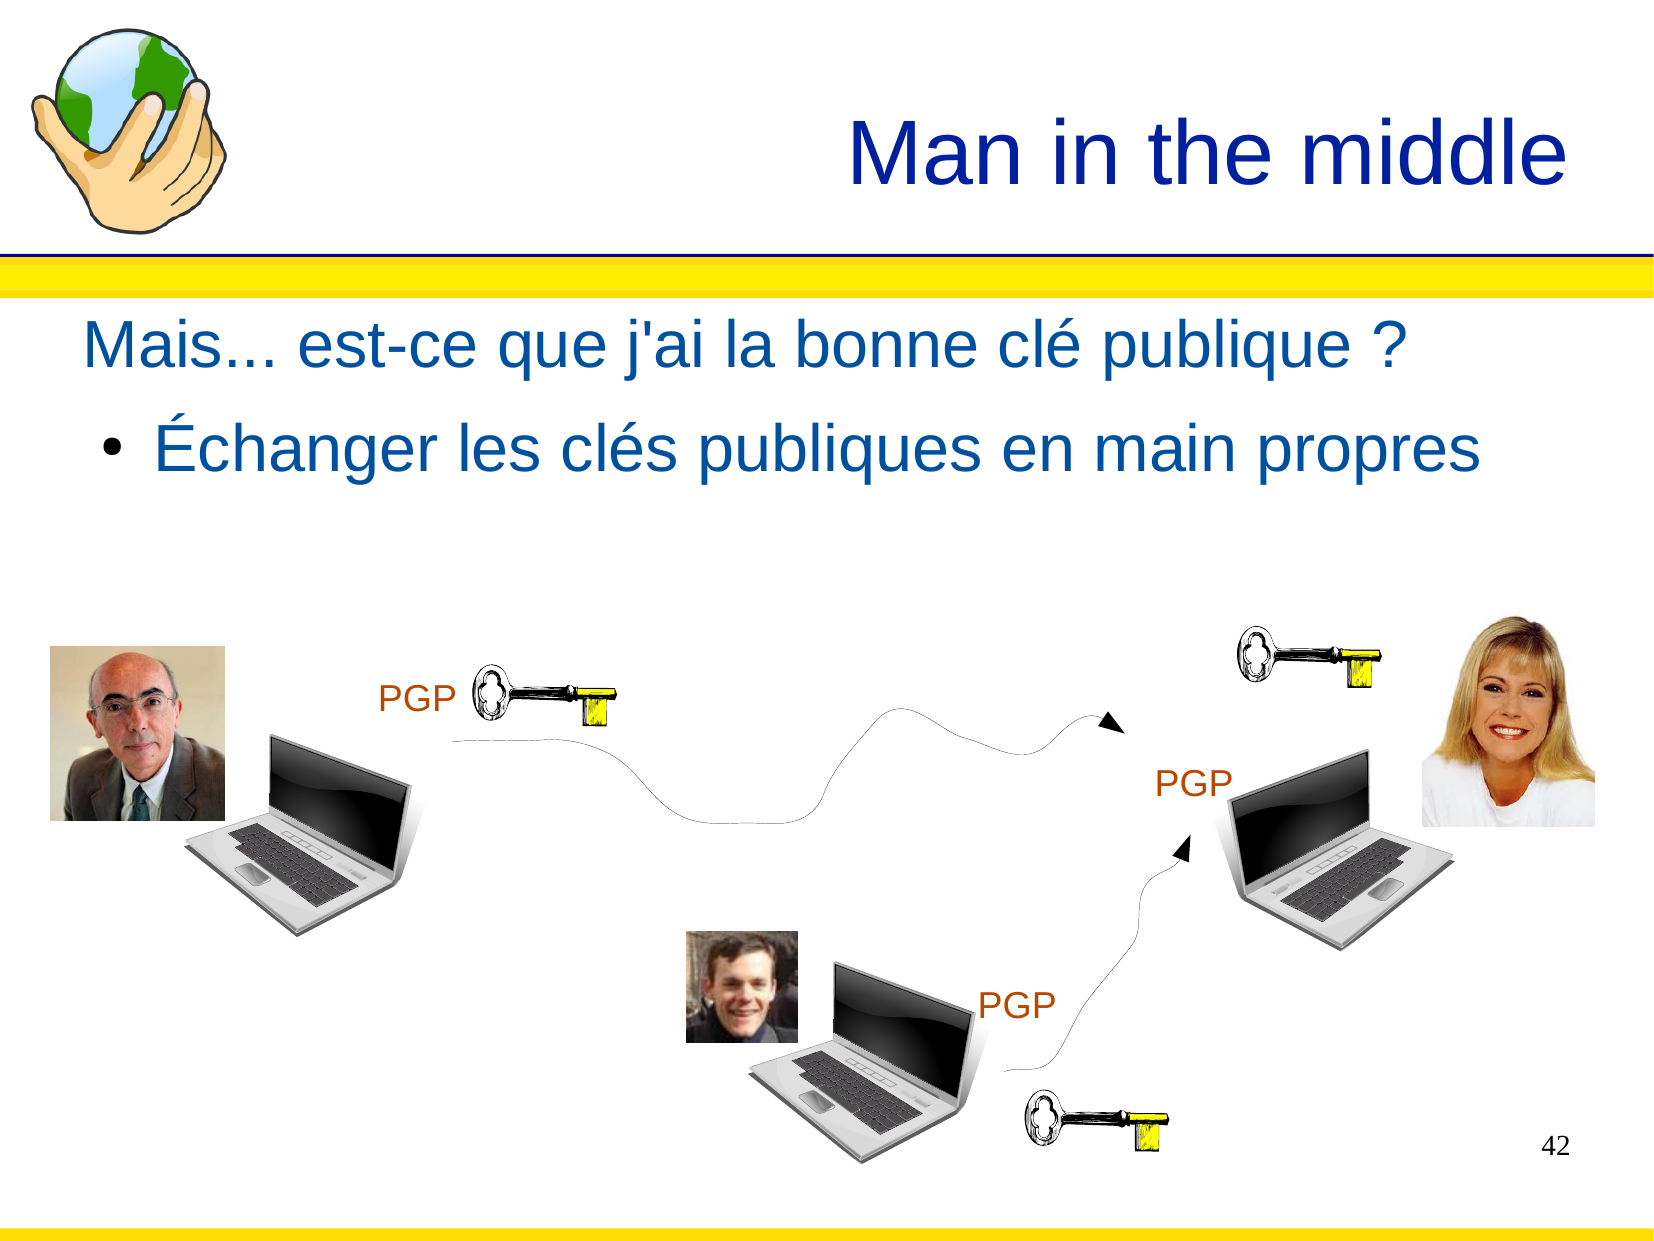

# Man in the middle
Mais... est-ce que j'ai la bonne clé publique ?
Échanger les clés publiques en main propres
PGP
PGP
PGP
42